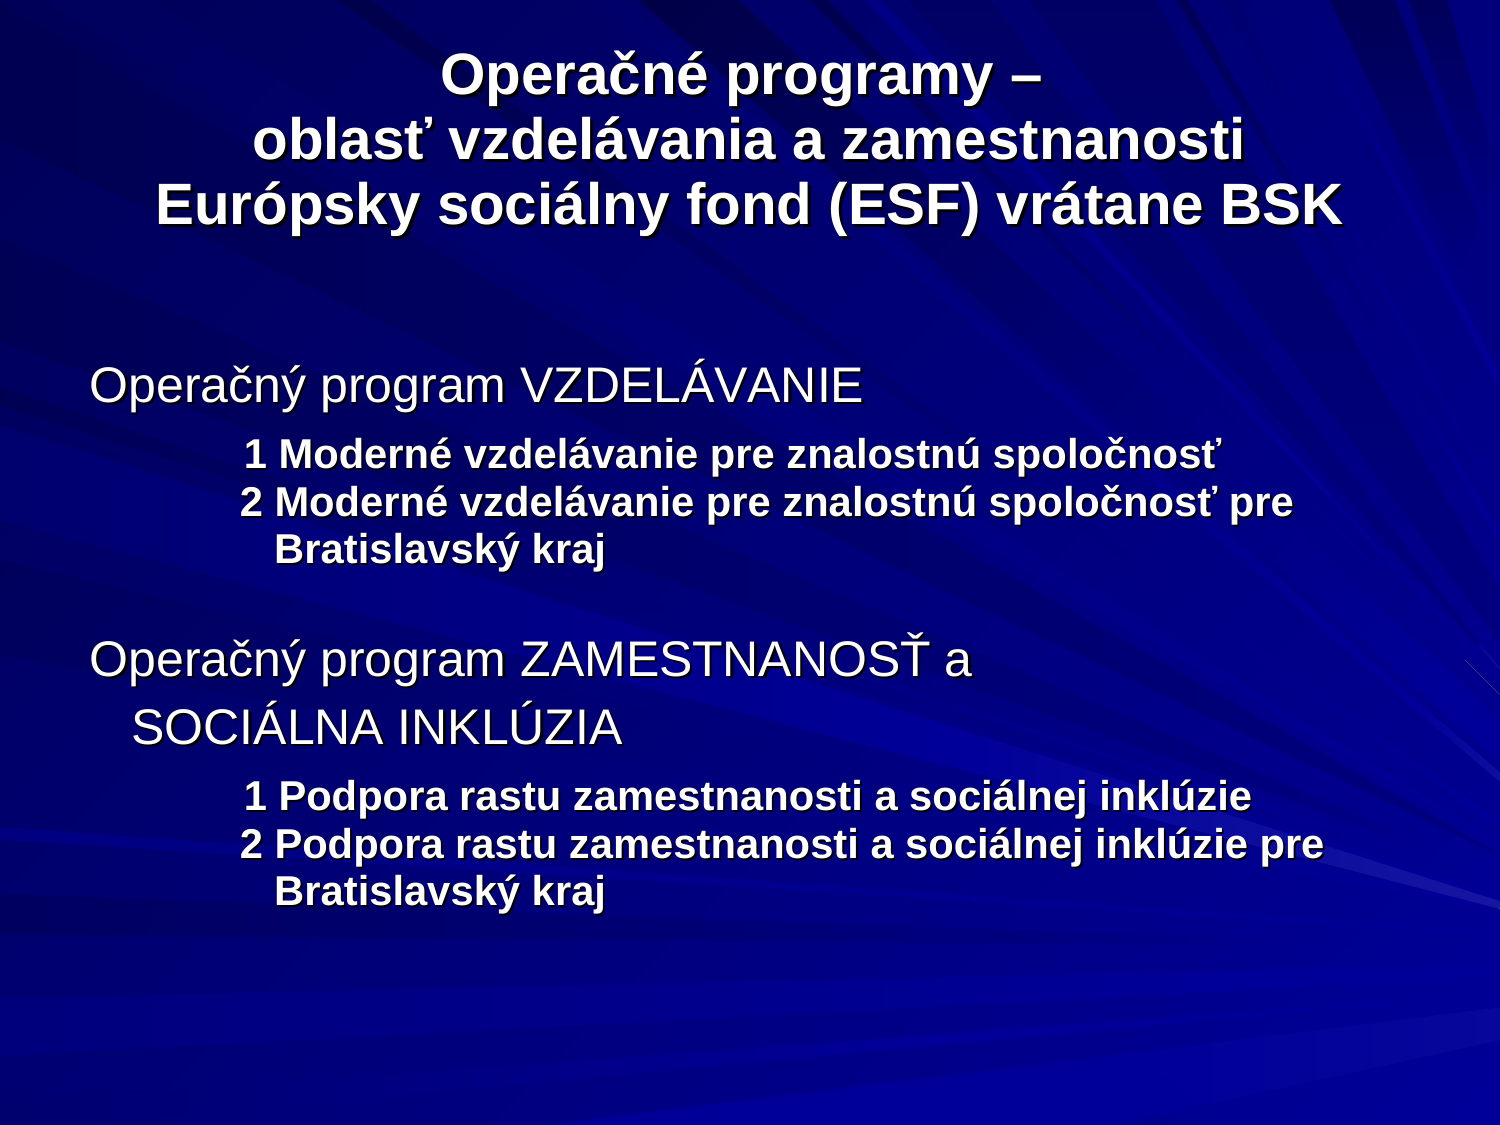

# Operačné programy – oblasť vzdelávania a zamestnanosti Európsky sociálny fond (ESF) vrátane BSK
Operačný program VZDELÁVANIE
 1 Moderné vzdelávanie pre znalostnú spoločnosť
 	2 Moderné vzdelávanie pre znalostnú spoločnosť pre 	 Bratislavský kraj
Operačný program ZAMESTNANOSŤ a
 SOCIÁLNA INKLÚZIA
 1 Podpora rastu zamestnanosti a sociálnej inklúzie
		2 Podpora rastu zamestnanosti a sociálnej inklúzie pre 	 Bratislavský kraj